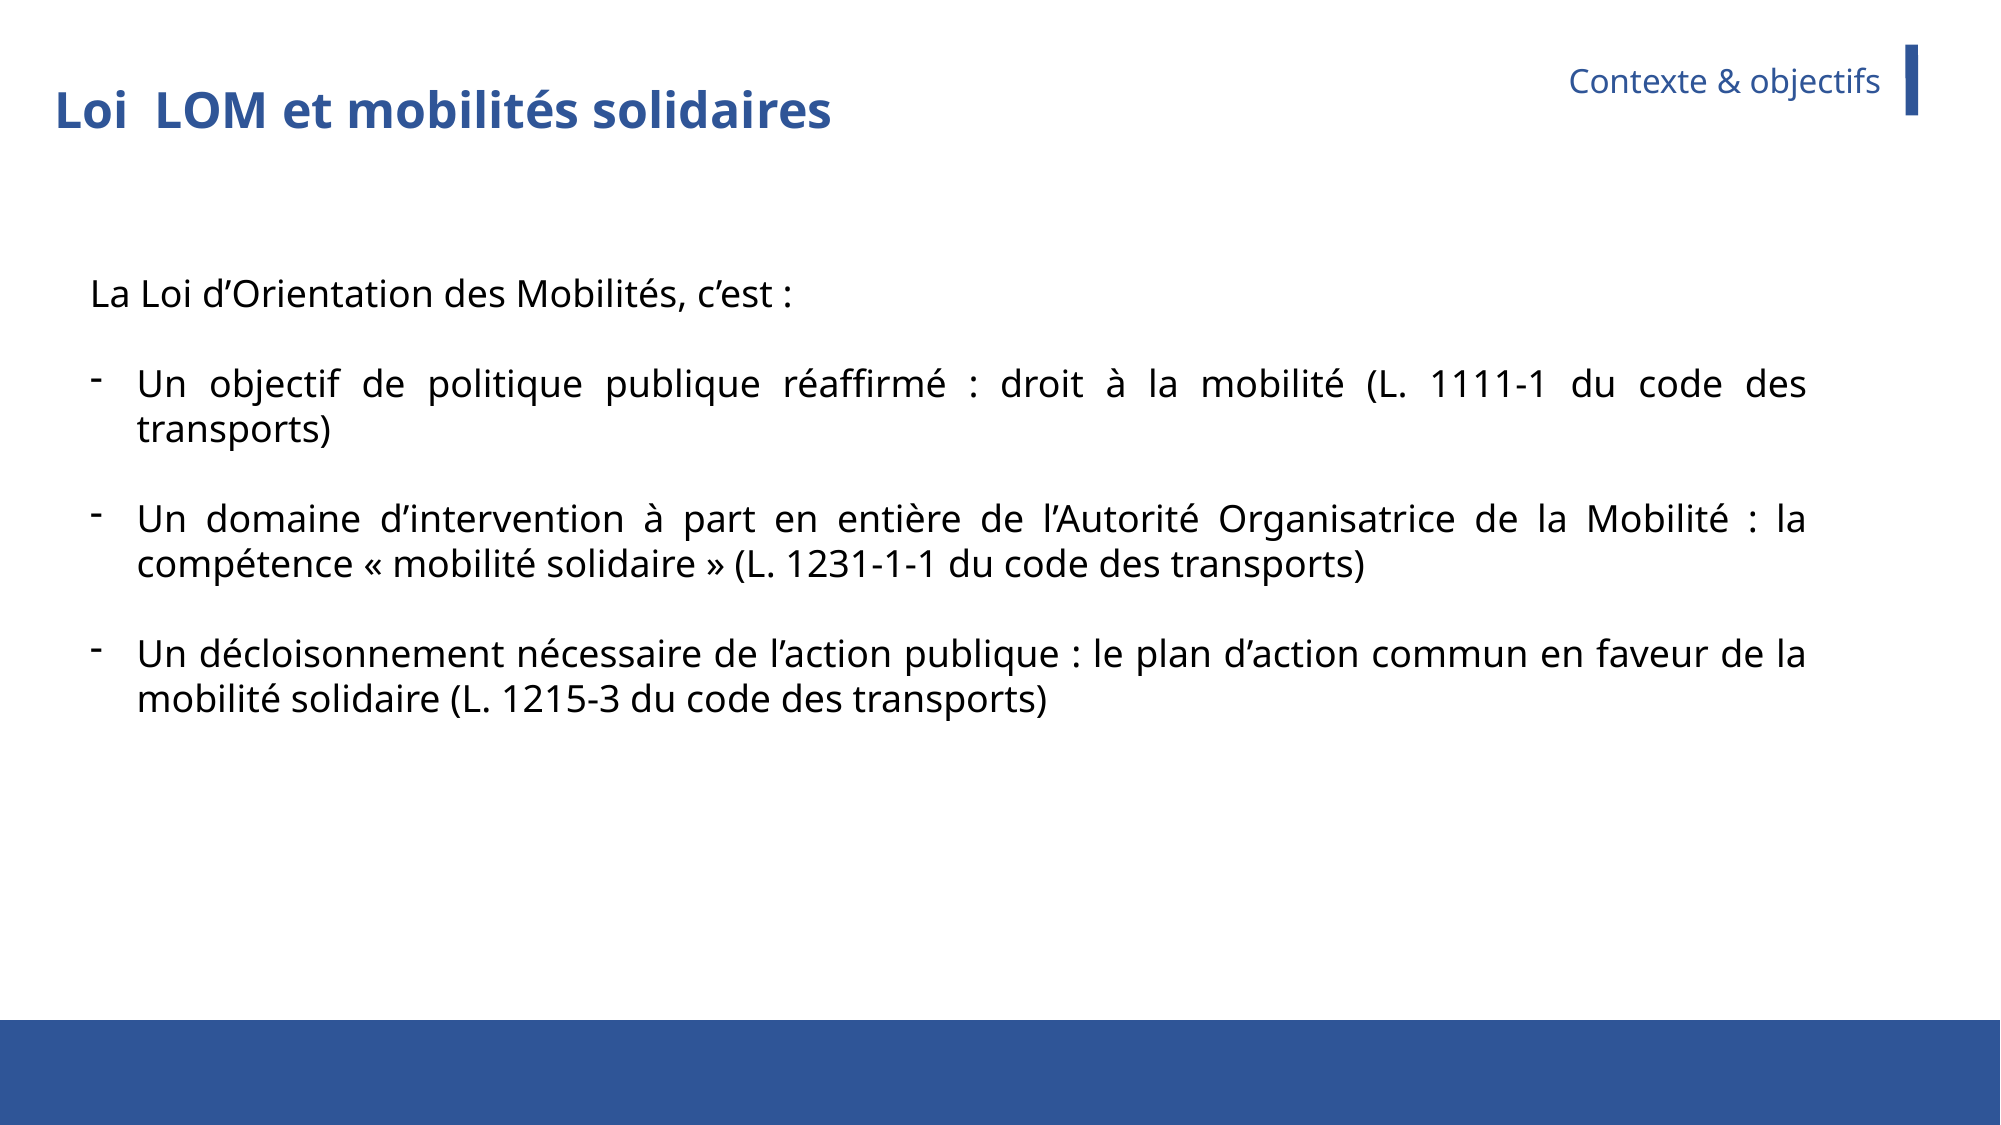

Contexte & objectifs
Loi LOM et mobilités solidaires
La Loi d’Orientation des Mobilités, c’est :
Un objectif de politique publique réaffirmé : droit à la mobilité (L. 1111-1 du code des transports)
Un domaine d’intervention à part en entière de l’Autorité Organisatrice de la Mobilité : la compétence « mobilité solidaire » (L. 1231-1-1 du code des transports)
Un décloisonnement nécessaire de l’action publique : le plan d’action commun en faveur de la mobilité solidaire (L. 1215-3 du code des transports)